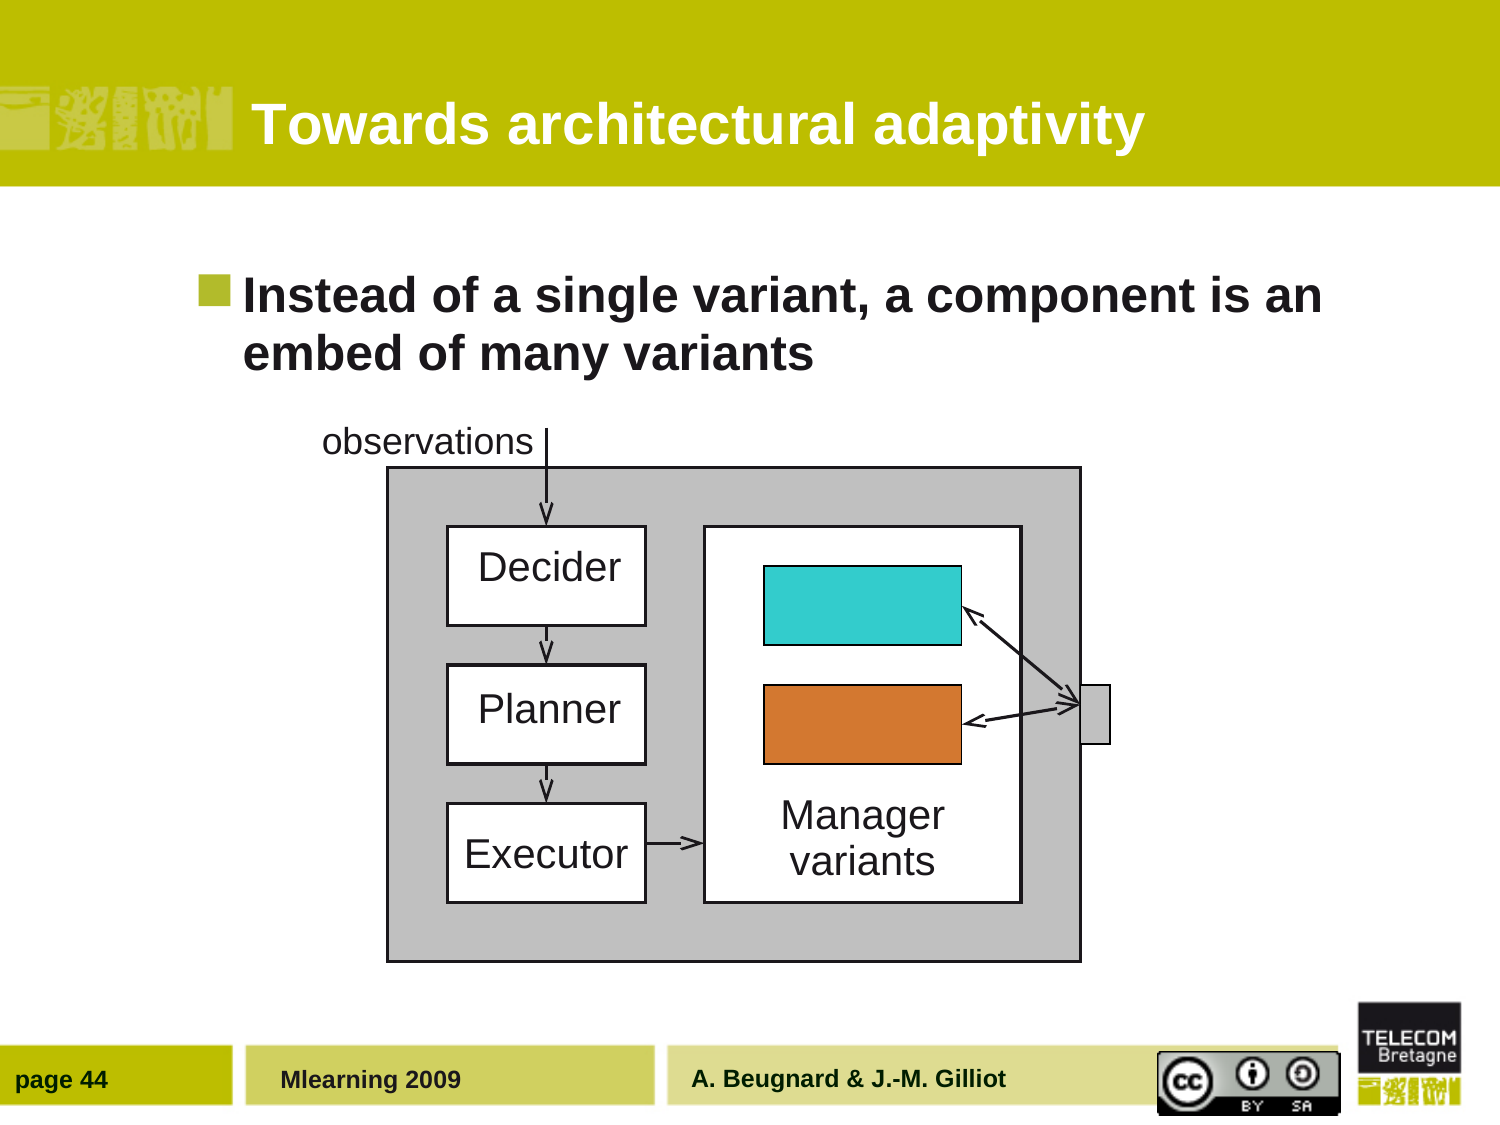

# Towards architectural adaptivity
Instead of a single variant, a component is an embed of many variants
observations
Decider
Planner
Manager variants
Executor
44